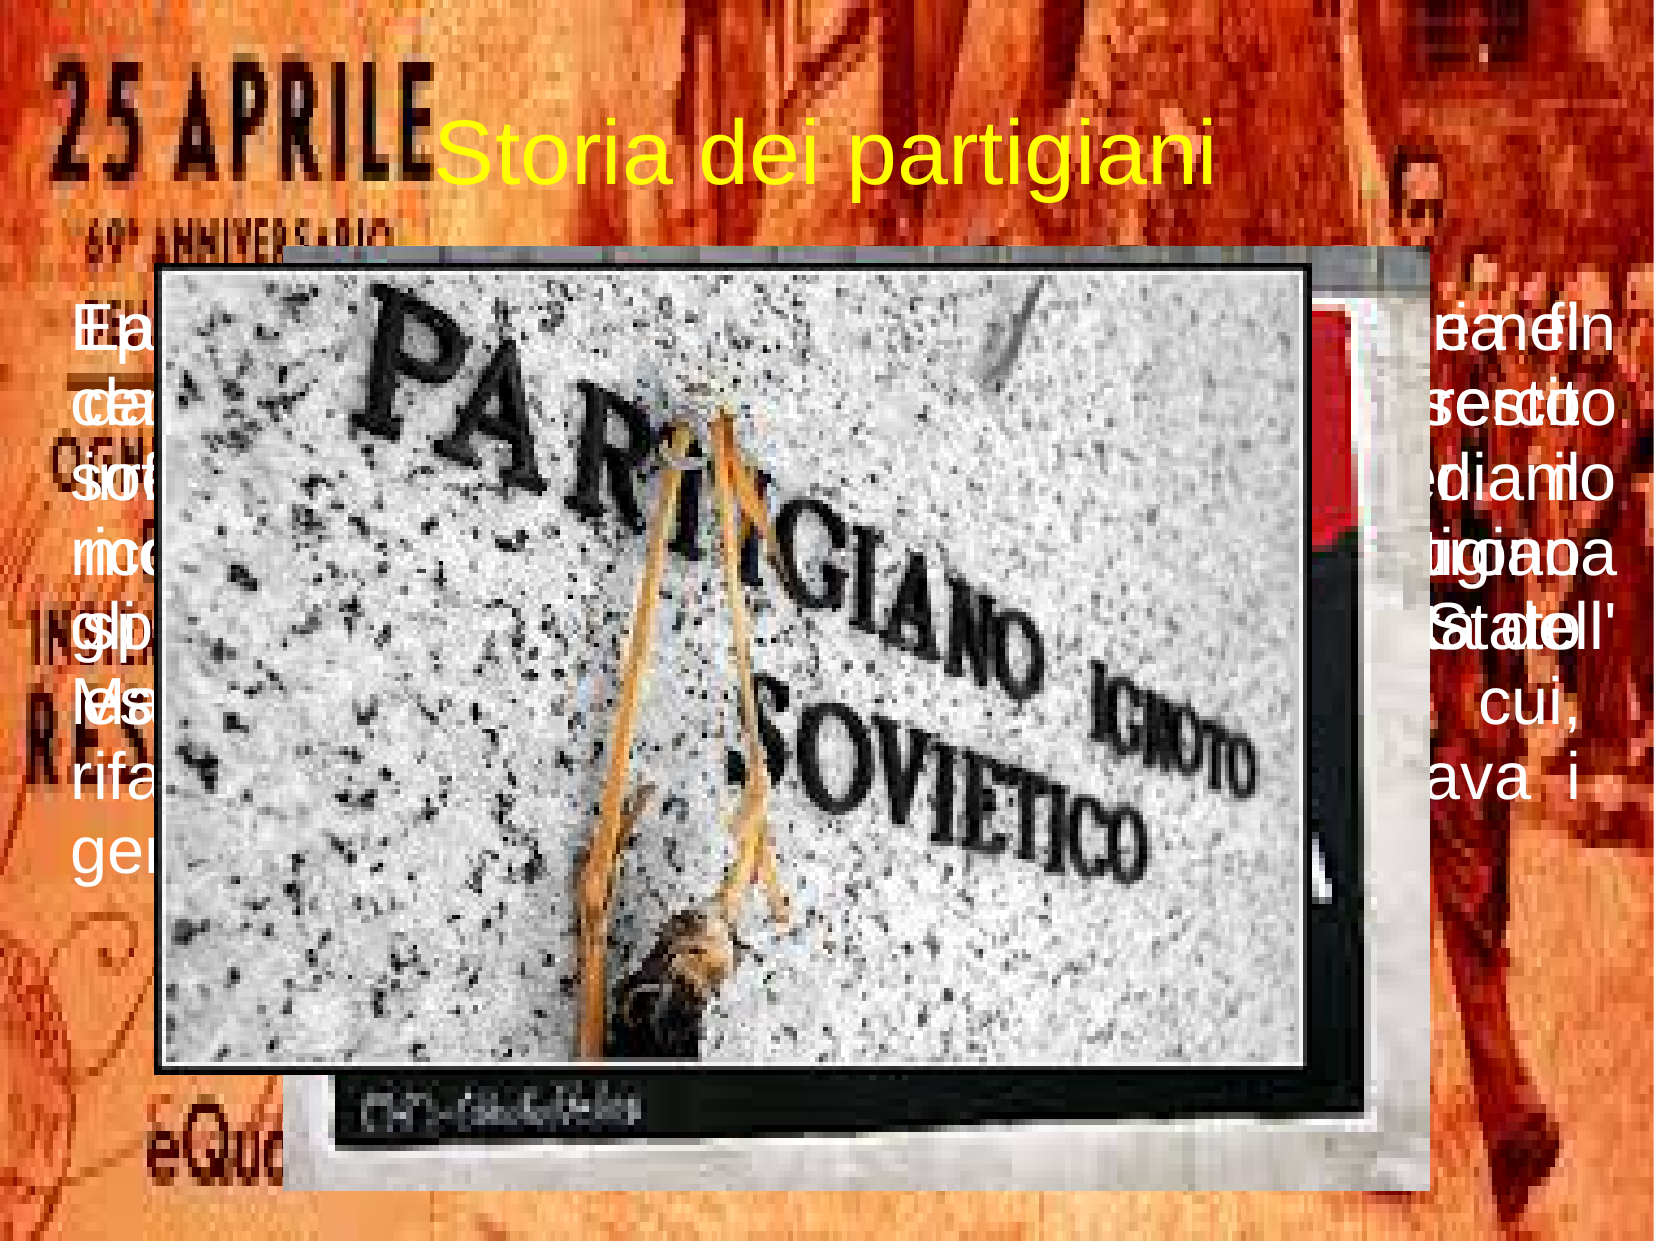

# Storia dei partigiani
Episodi di guerriglia partigiana si ebbero anche nel centro Europa, nel 1809 in Austria e Tirolo, presto soffocati nel sangue.Fondamentale, per il riconoscimento della figura del partigiano, furono gli anni 1812 e 1813 in Prussia. Nel 1812 lo Stato Maggiore prussiano emanò una nota in cui, rifacendosi alla guerra civile spagnola, incitava i germanici alla resistenza partigiana
La figura del partigiano compare nella storia fin dall'antichità, per la prima volta nell' esercito irregolare di Spartaco.In epoca moderna vediamo movimenti partigiani nella guerra partigiana spagnola scoppiata nel 1808, dopo la sconfitta dell' esercito spagnolo da parte di Napoleone